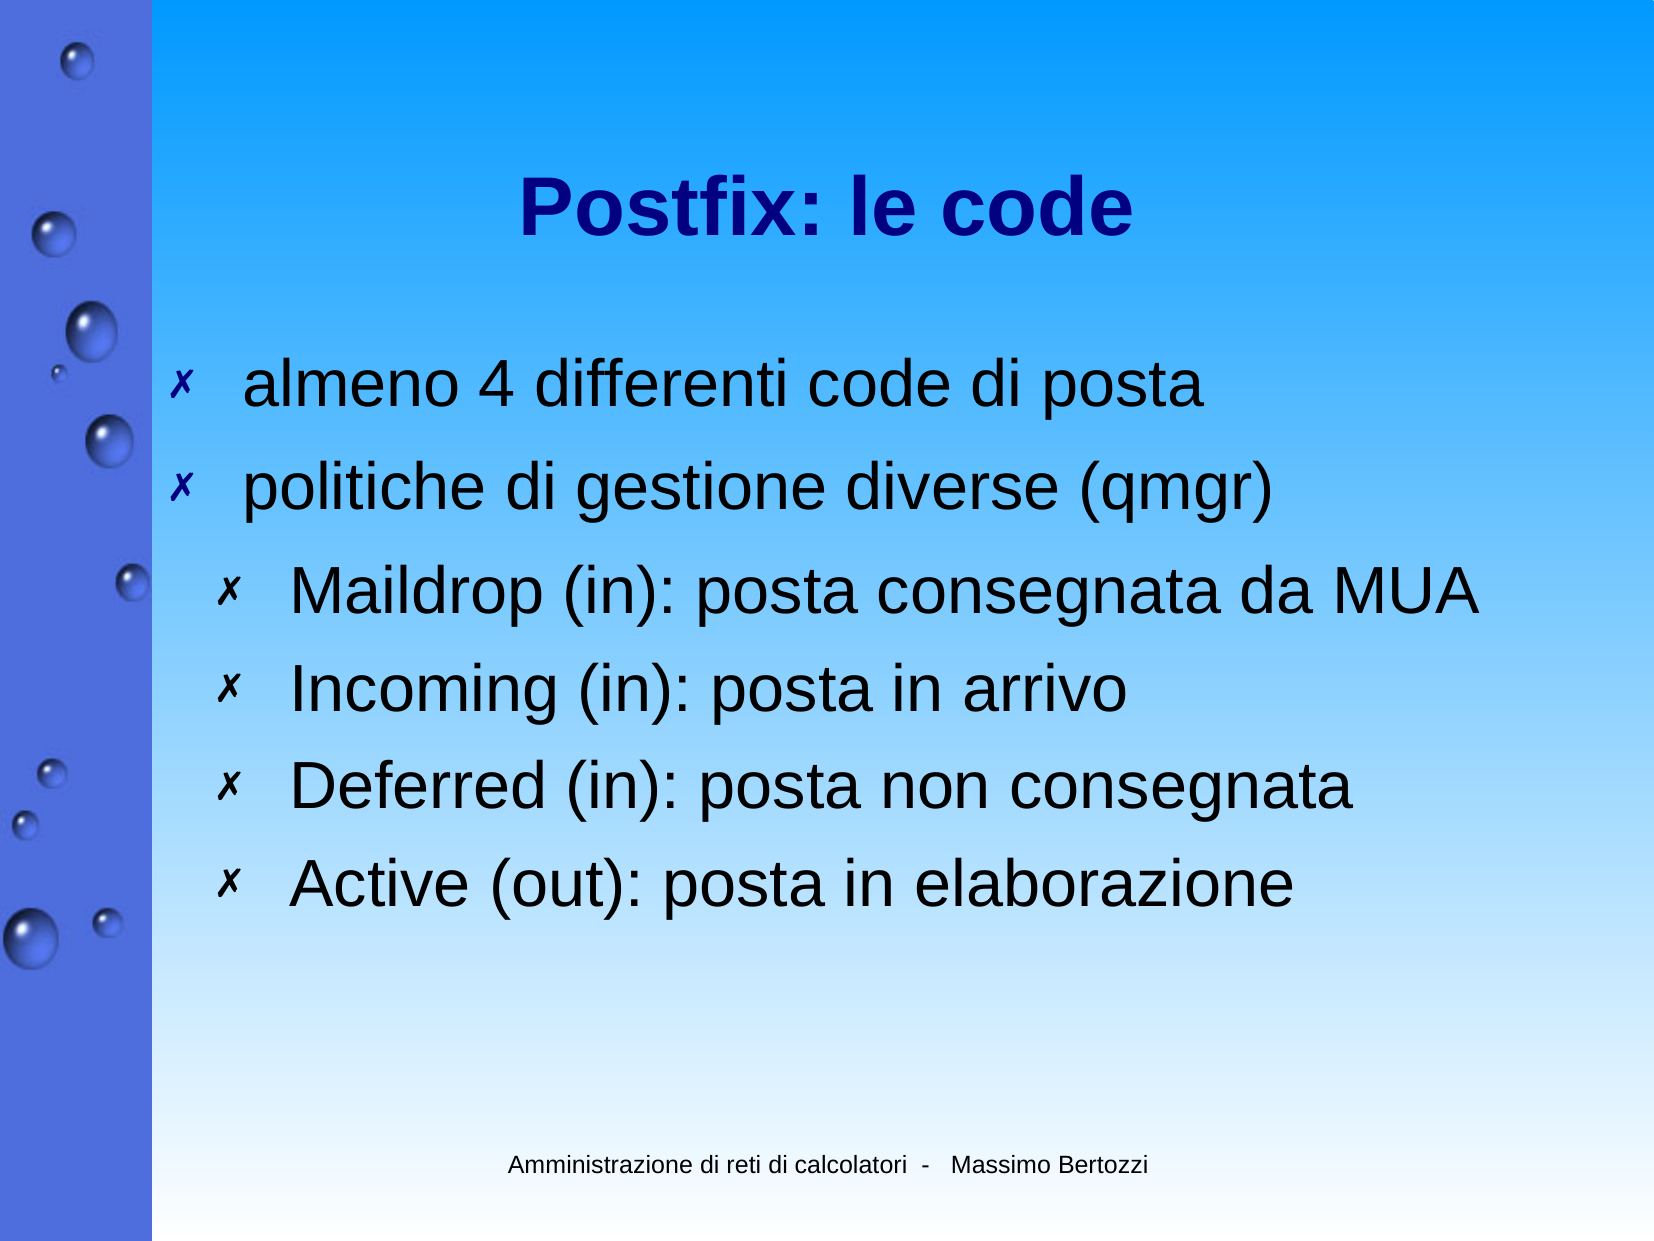

# Postfix: le code
almeno 4 differenti code di posta
politiche di gestione diverse (qmgr)
Maildrop (in): posta consegnata da MUA
Incoming (in): posta in arrivo
Deferred (in): posta non consegnata
Active (out): posta in elaborazione